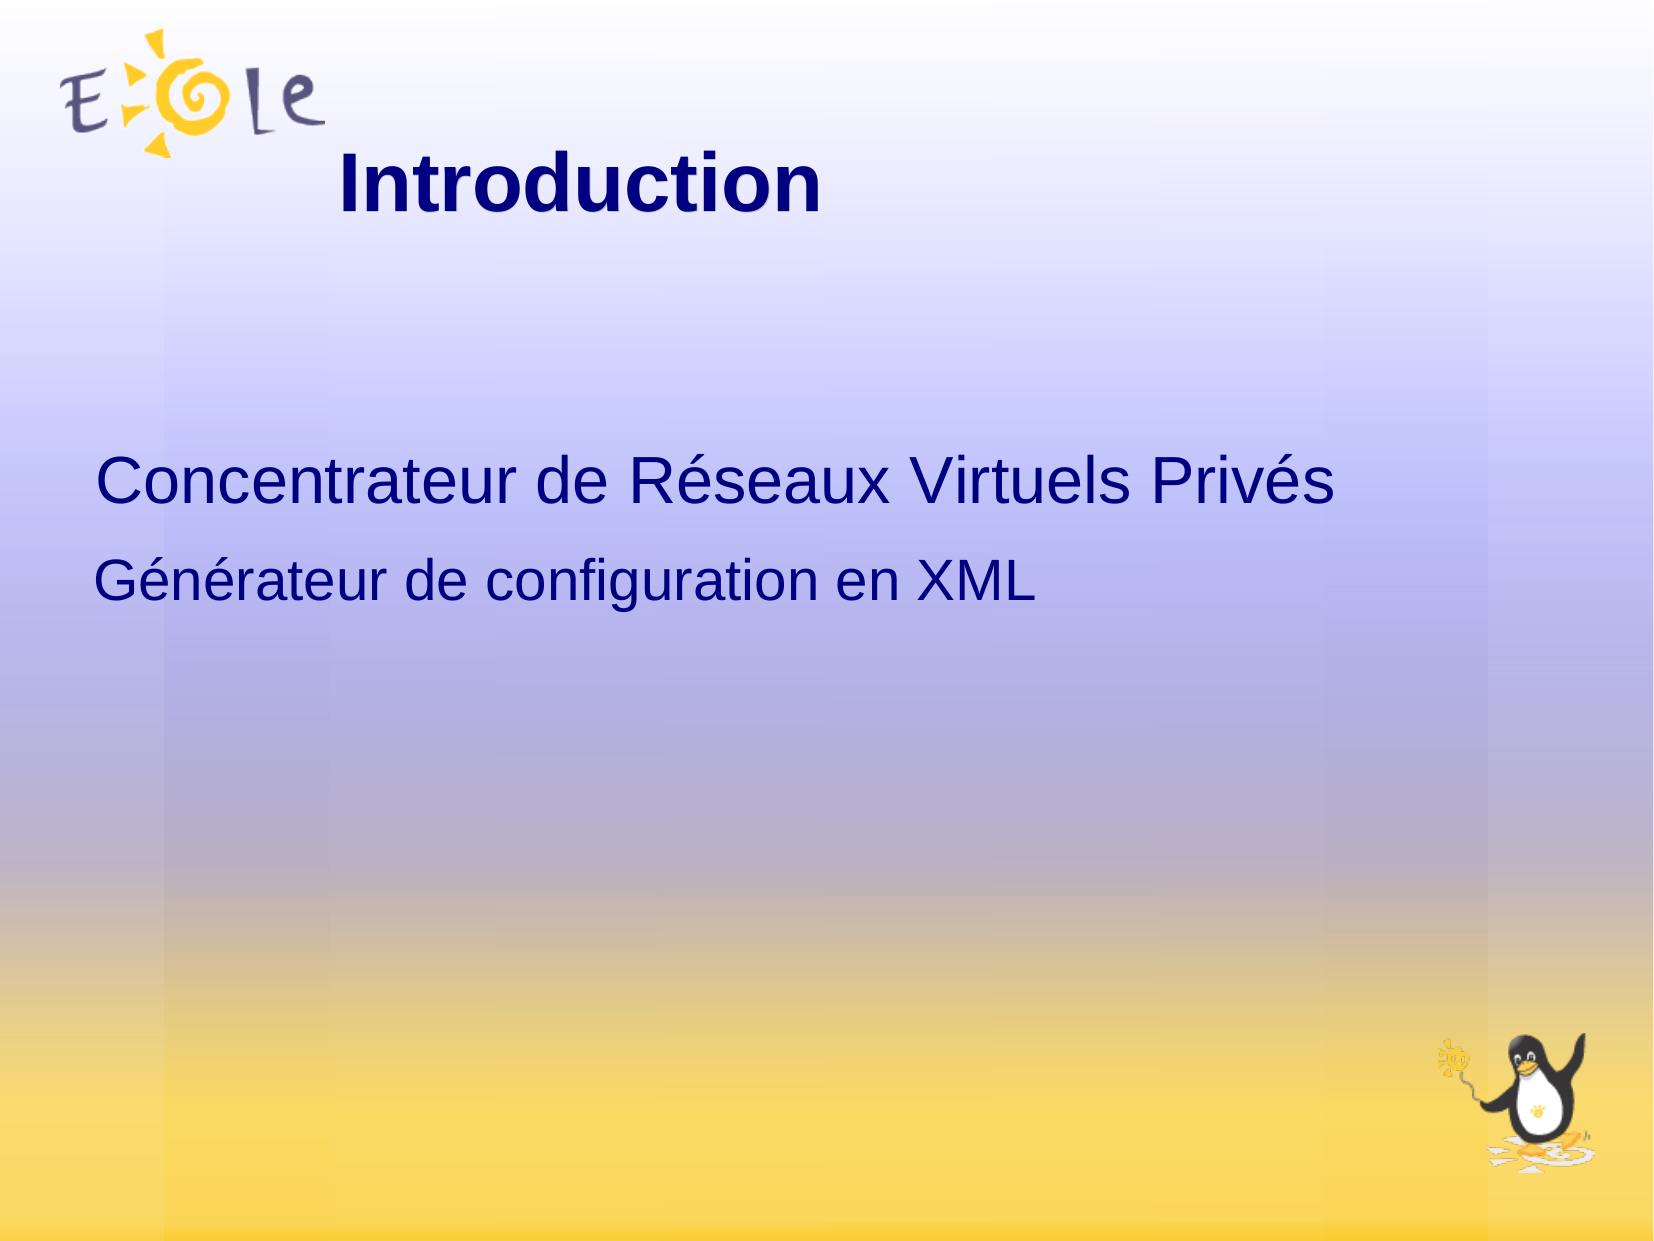

Introduction
# Concentrateur de Réseaux Virtuels Privés
 Générateur de configuration en XML